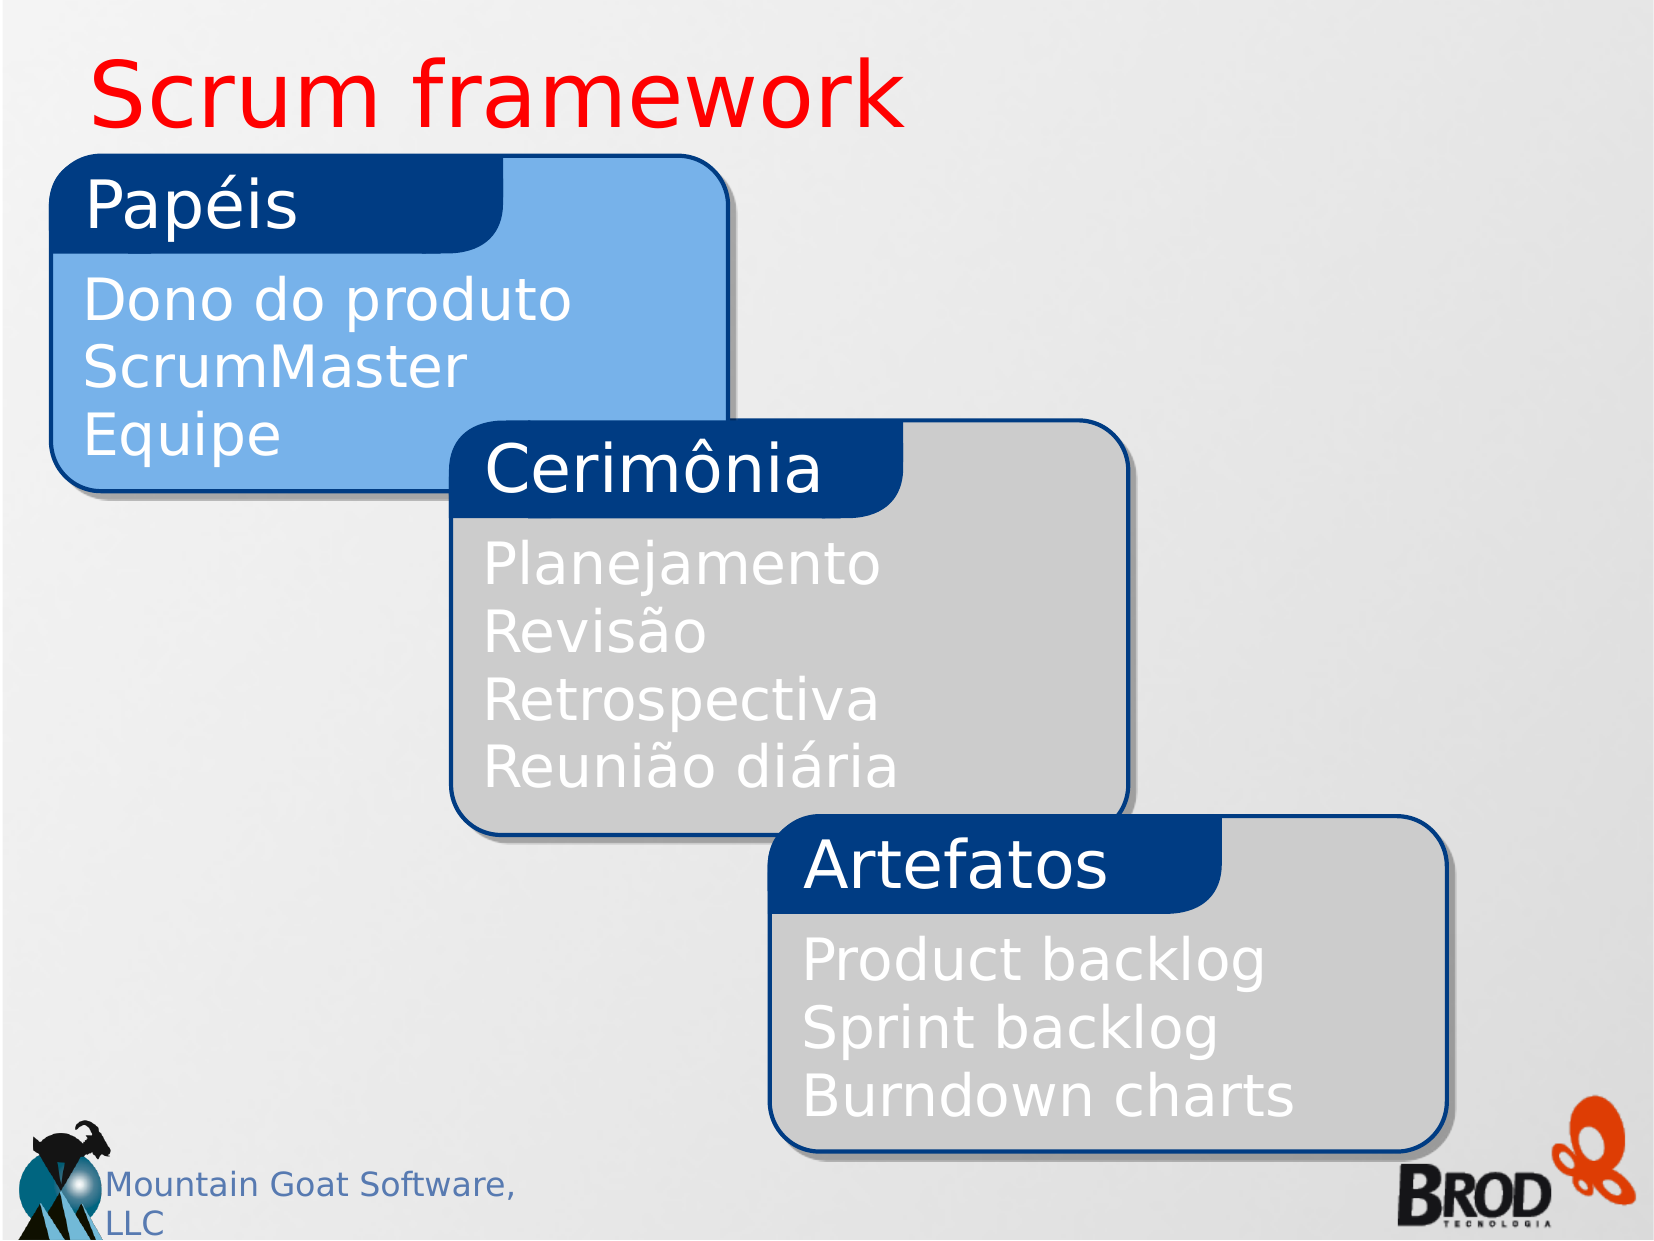

# Scrum framework
Papéis
Dono do produto
ScrumMaster
Equipe
Cerimônia
Planejamento
Revisão
Retrospectiva
Reunião diária
Artefatos
Product backlog
Sprint backlog
Burndown charts